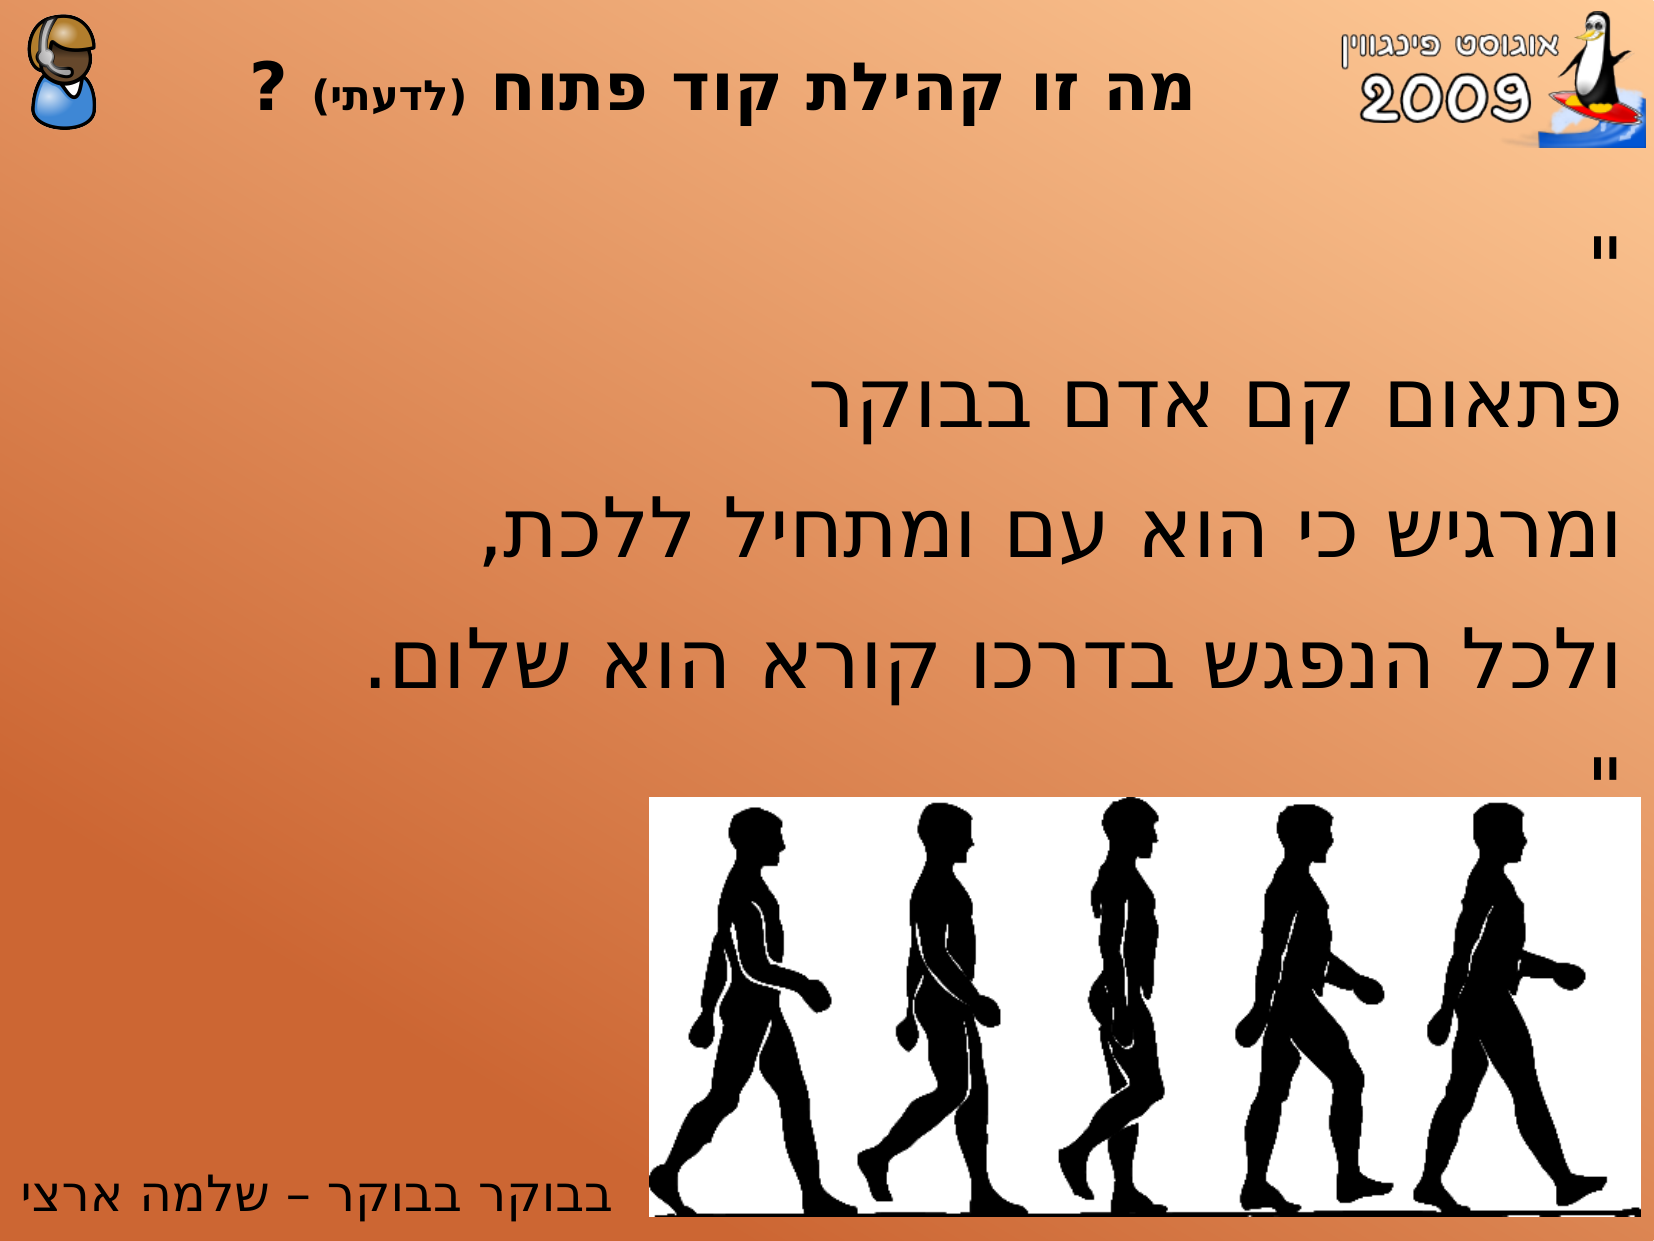

מה זו קהילת קוד פתוח (לדעתי) ?
"
פתאום קם אדם בבוקר
ומרגיש כי הוא עם ומתחיל ללכת,
ולכל הנפגש בדרכו קורא הוא שלום.
"
בבוקר בבוקר – שלמה ארצי